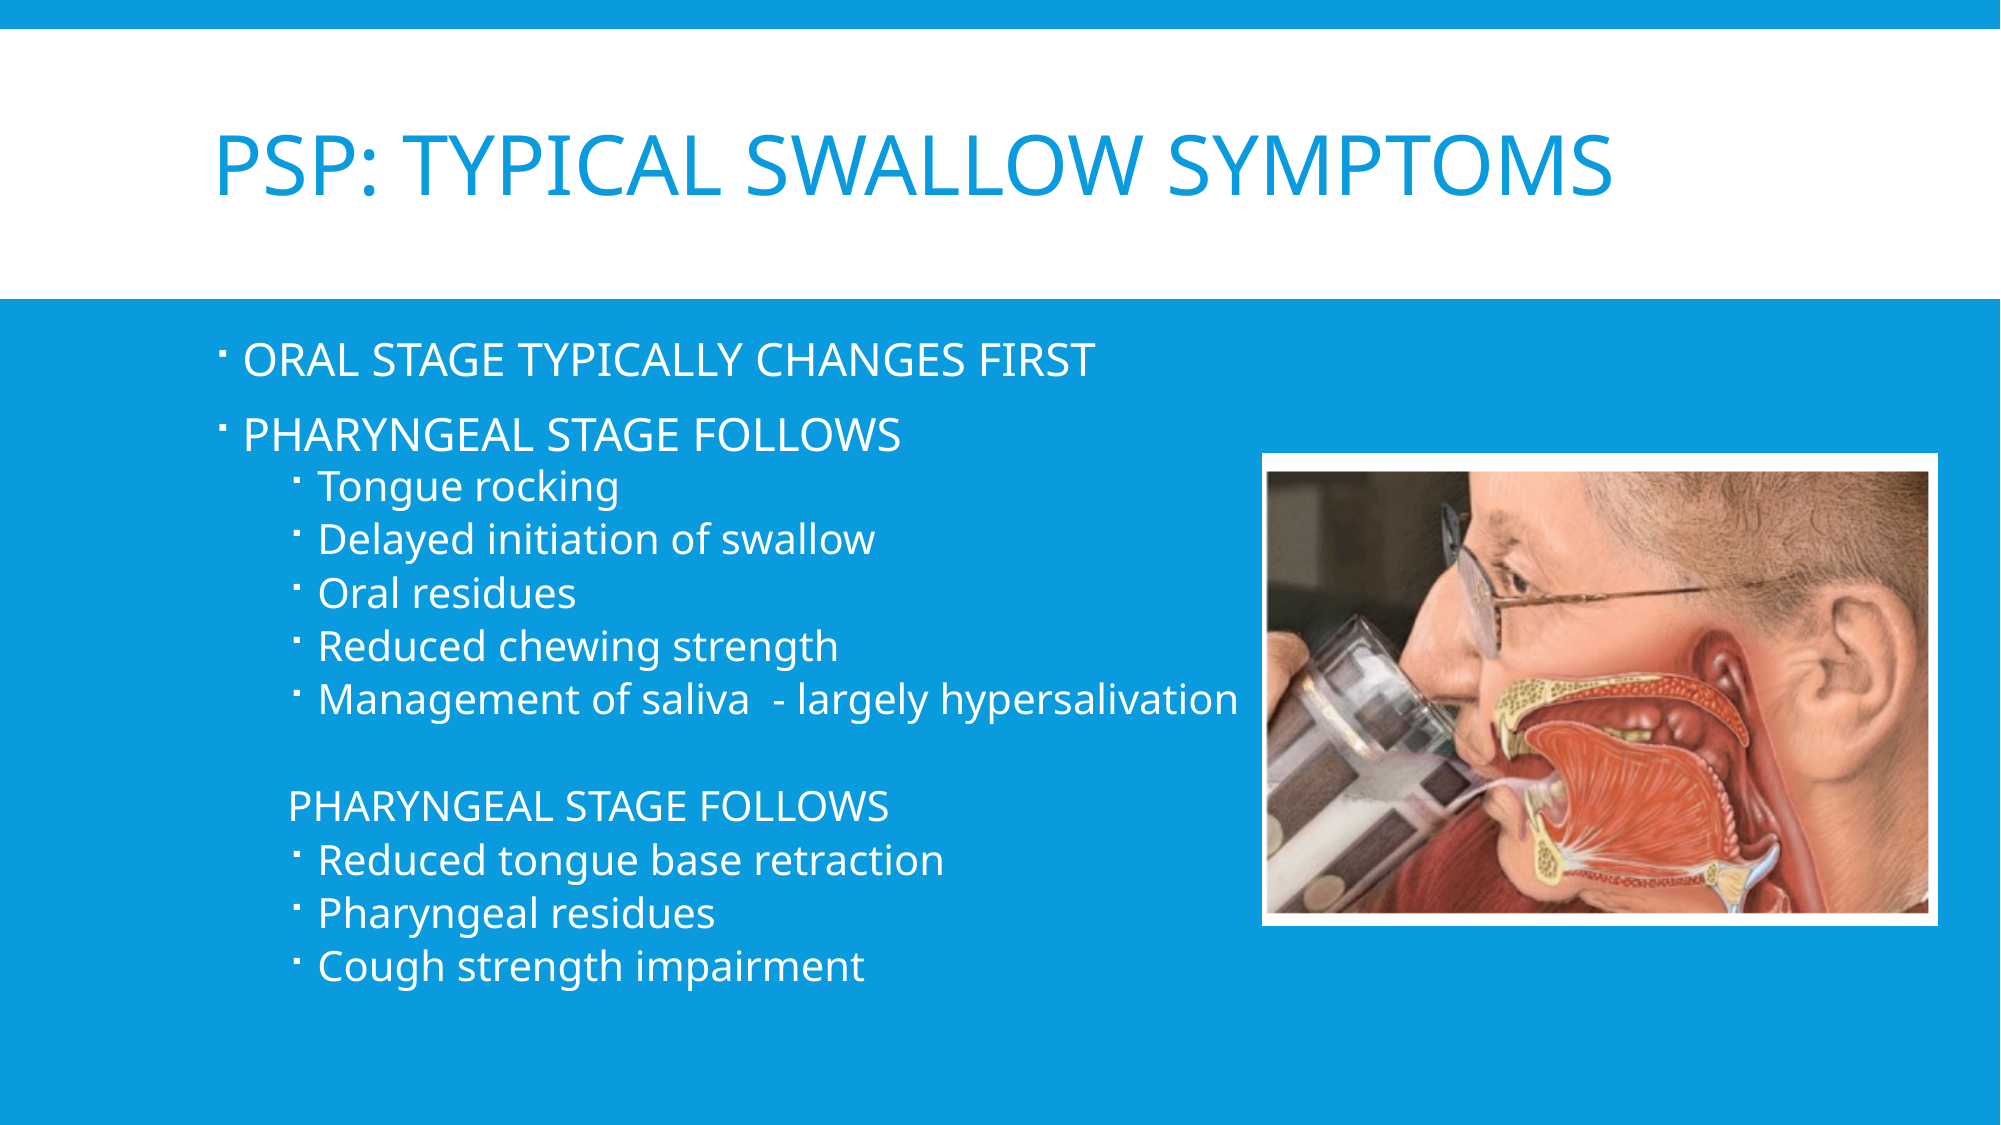

# PSP: Typical swallow SYMPTOMS
ORAL STAGE TYPICALLY CHANGES FIRST
PHARYNGEAL STAGE FOLLOWS
Tongue rocking
Delayed initiation of swallow
Oral residues
Reduced chewing strength
Management of saliva - largely hypersalivation
PHARYNGEAL STAGE FOLLOWS
Reduced tongue base retraction
Pharyngeal residues
Cough strength impairment